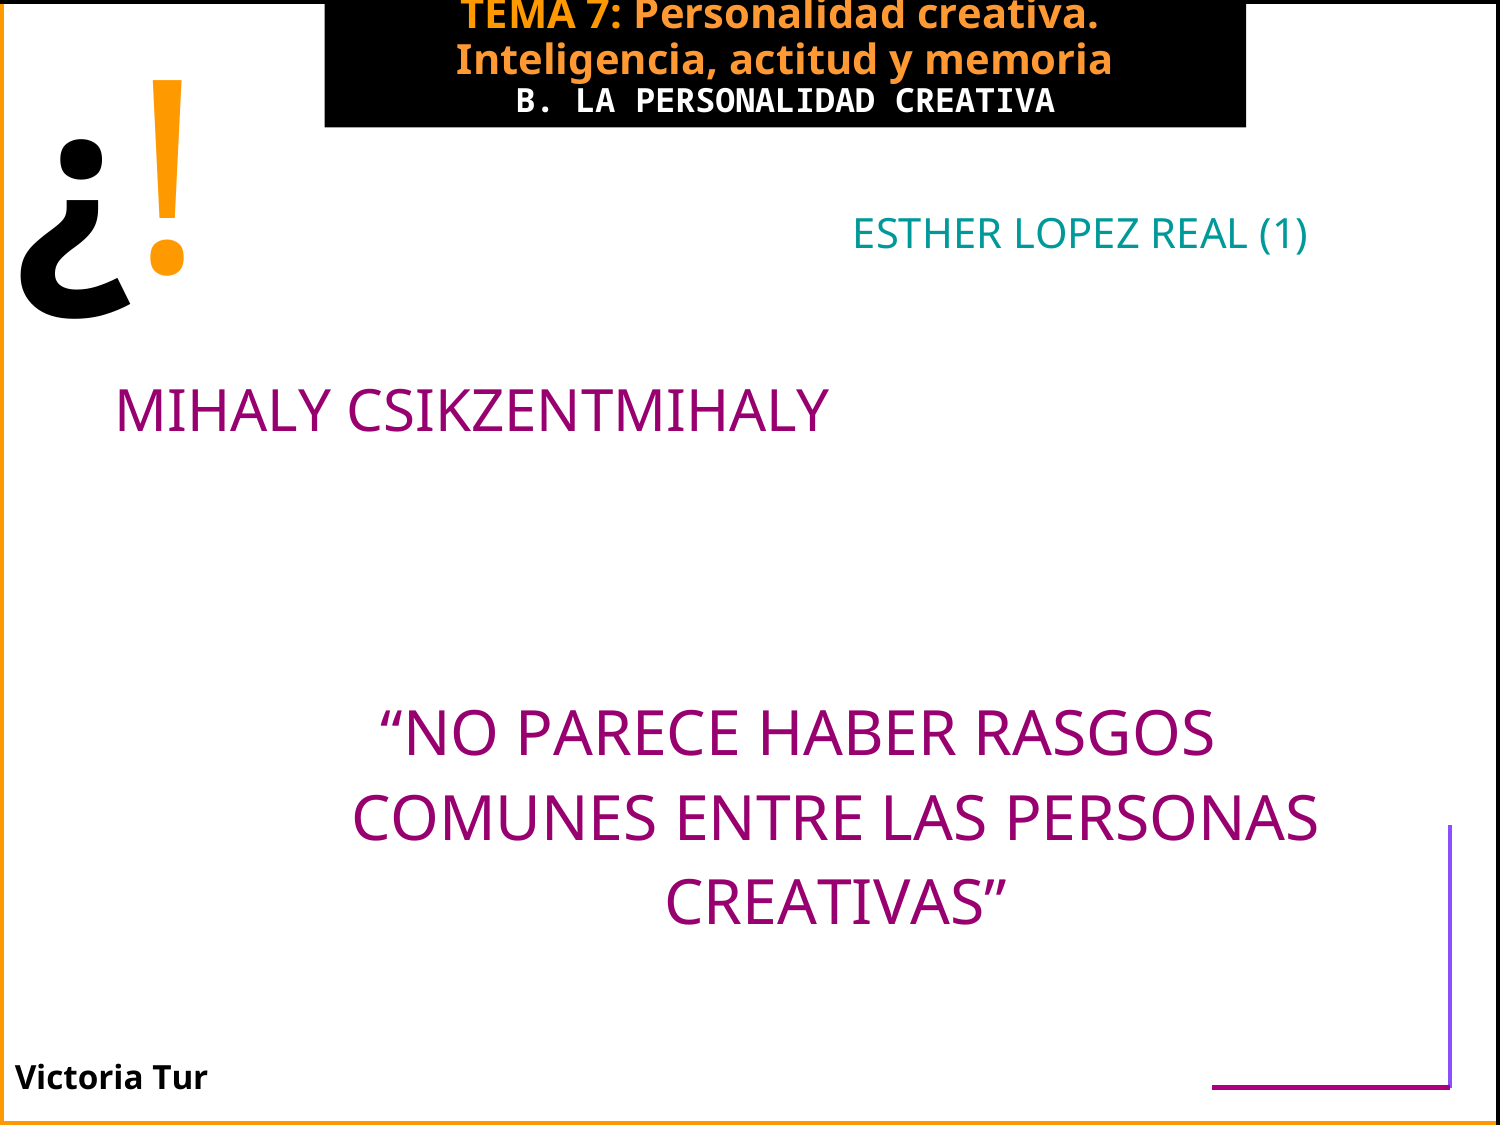

ESTHER LOPEZ REAL (1)
MIHALY CSIKZENTMIHALY
“NO PARECE HABER RASGOS COMUNES ENTRE LAS PERSONAS CREATIVAS”